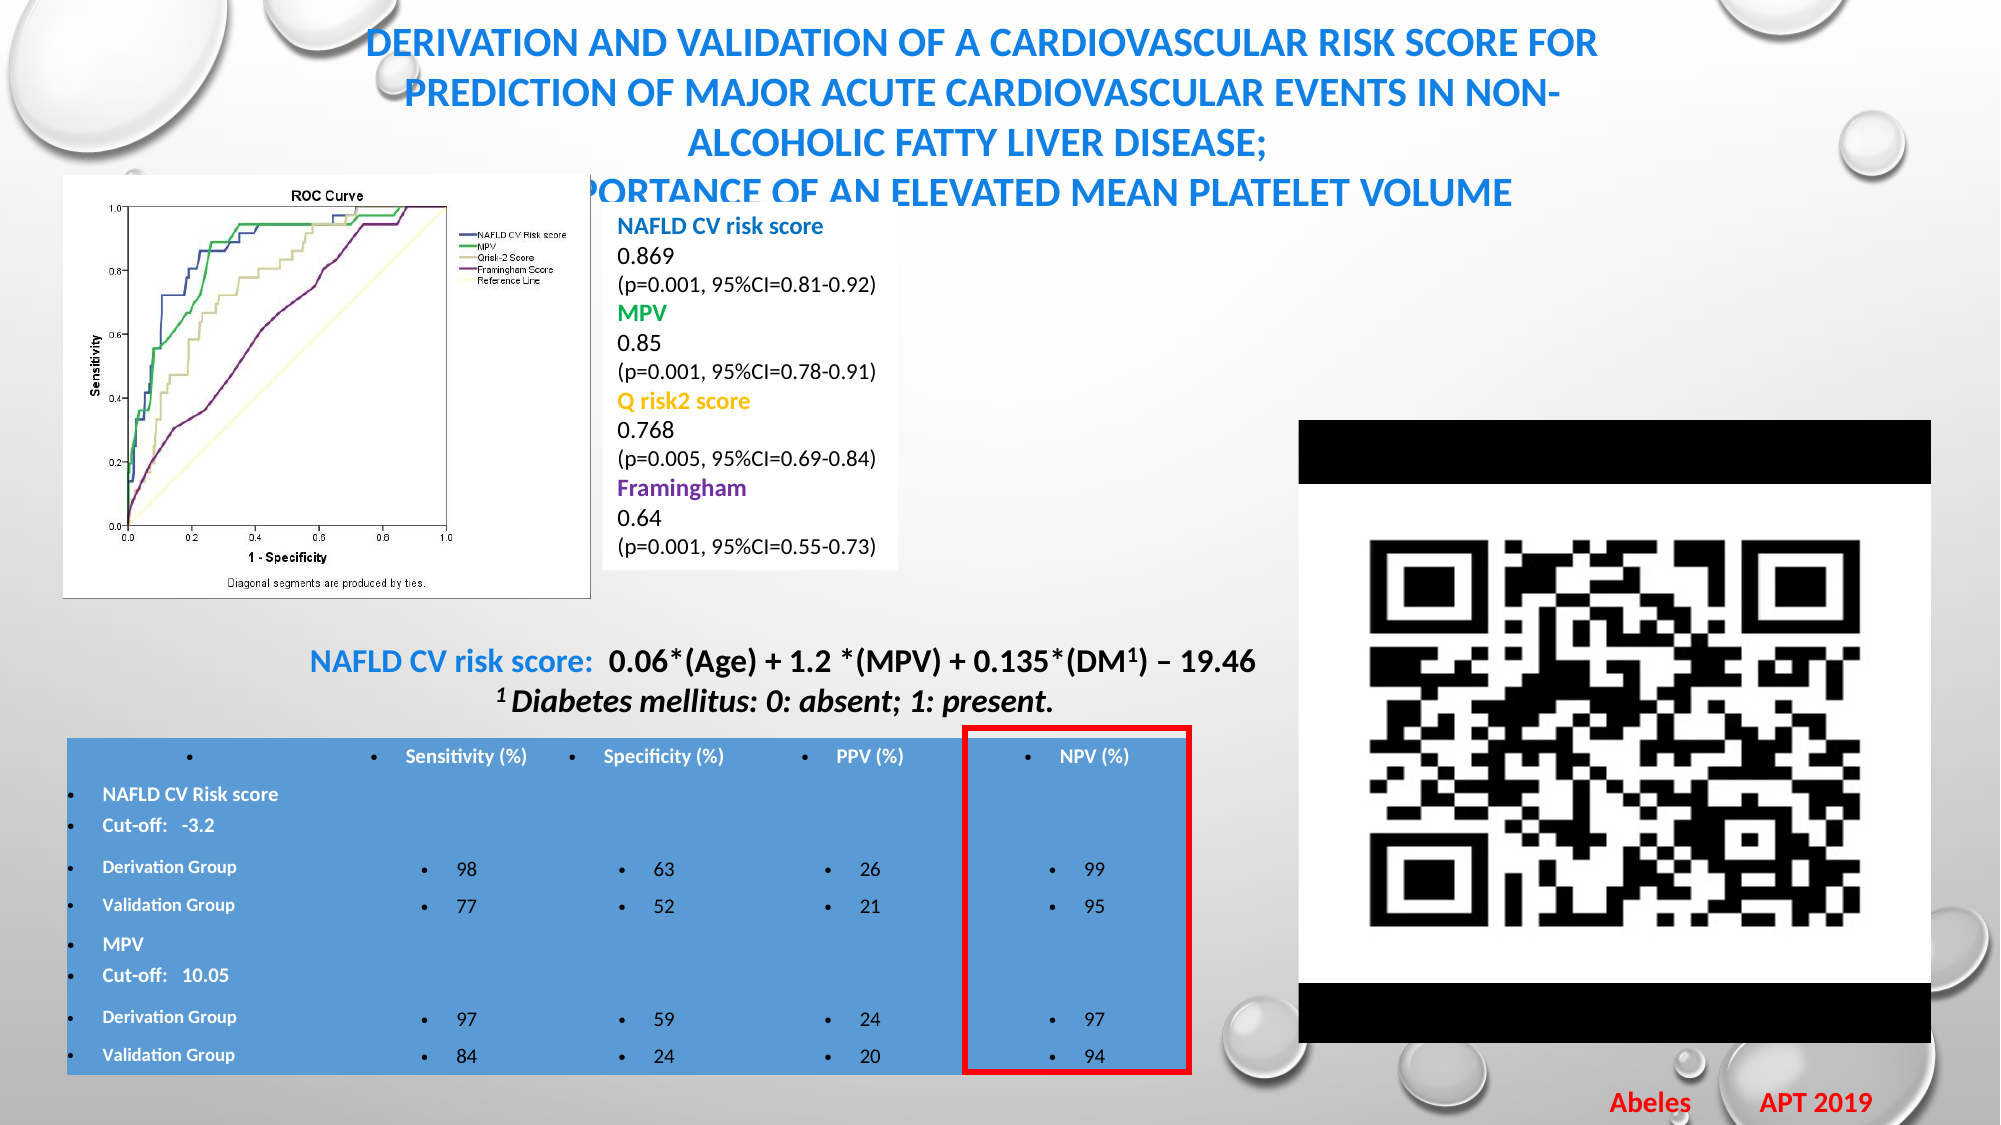

Derivation and validation of a cardiovascular risk score for prediction of major acute cardiovascular events in non-alcoholic fatty liver disease;
the importance of an elevated mean platelet volume
NAFLD CV risk score
0.869
(p=0.001, 95%CI=0.81-0.92)
MPV
0.85
(p=0.001, 95%CI=0.78-0.91)
Q risk2 score
0.768
(p=0.005, 95%CI=0.69-0.84)
Framingham
0.64
(p=0.001, 95%CI=0.55-0.73)
 NAFLD CV risk score: 0.06*(Age) + 1.2 *(MPV) + 0.135*(DM1) – 19.46
1 Diabetes mellitus: 0: absent; 1: present.
| | Sensitivity (%) | Specificity (%) | PPV (%) | NPV (%) |
| --- | --- | --- | --- | --- |
| NAFLD CV Risk score Cut-off: -3.2 | | | | |
| Derivation Group | 98 | 63 | 26 | 99 |
| Validation Group | 77 | 52 | 21 | 95 |
| MPV Cut-off: 10.05 | | | | |
| Derivation Group | 97 | 59 | 24 | 97 |
| Validation Group | 84 | 24 | 20 | 94 |
Abeles 	APT 2019